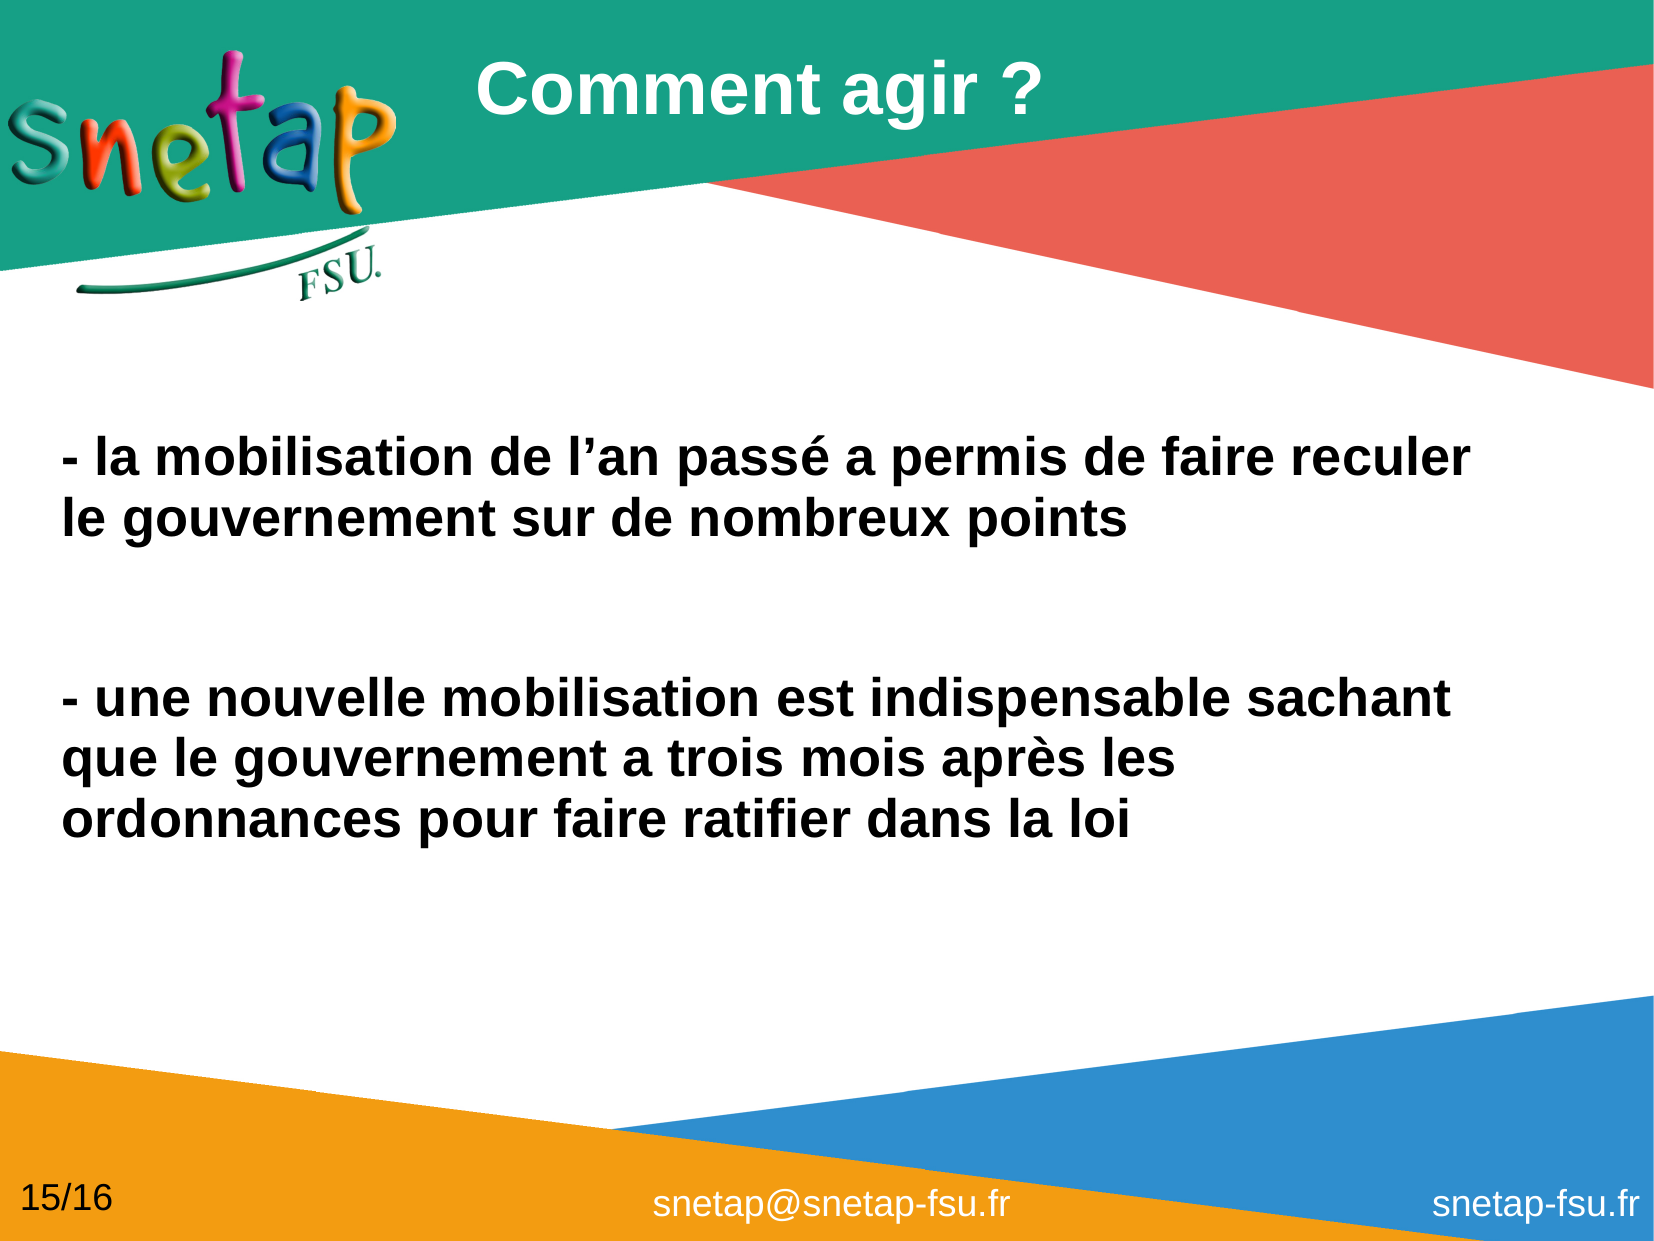

Comment agir ?
# - la mobilisation de l’an passé a permis de faire reculer le gouvernement sur de nombreux points
- une nouvelle mobilisation est indispensable sachant que le gouvernement a trois mois après les ordonnances pour faire ratifier dans la loi